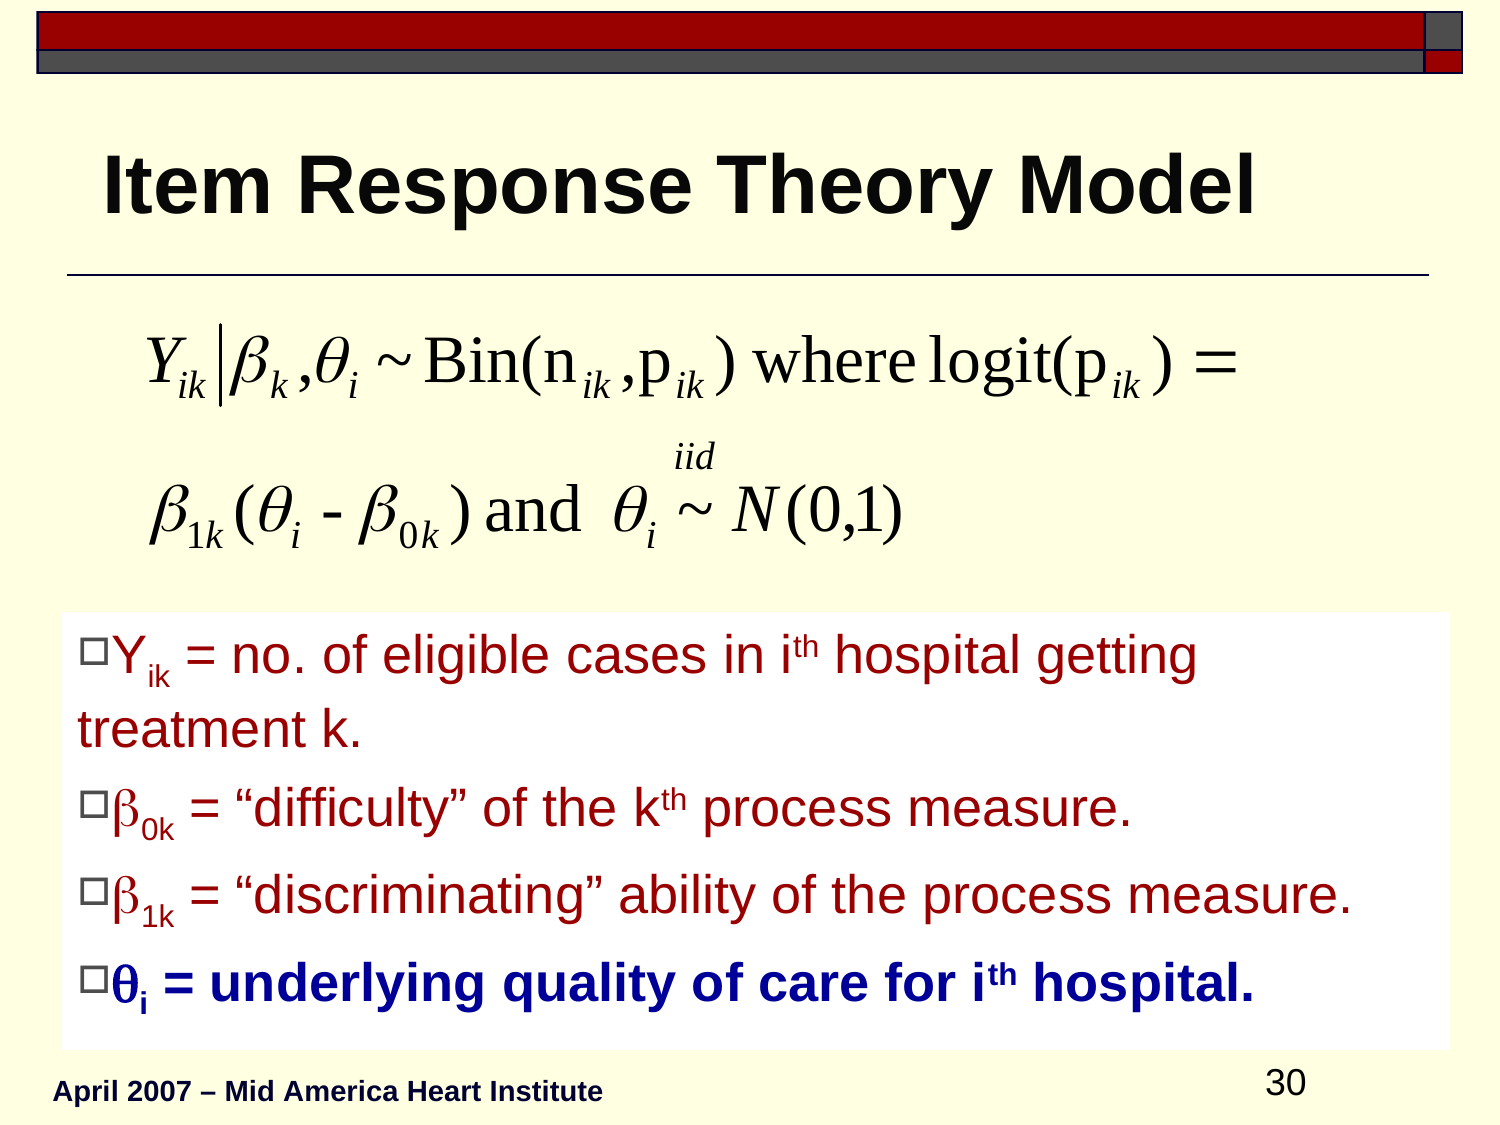

# Item Response Theory Model
| |
| --- |
| Yik = no. of eligible cases in ith hospital getting treatment k. 0k = “difficulty” of the kth process measure. 1k = “discriminating” ability of the process measure. i = underlying quality of care for ith hospital. |
30